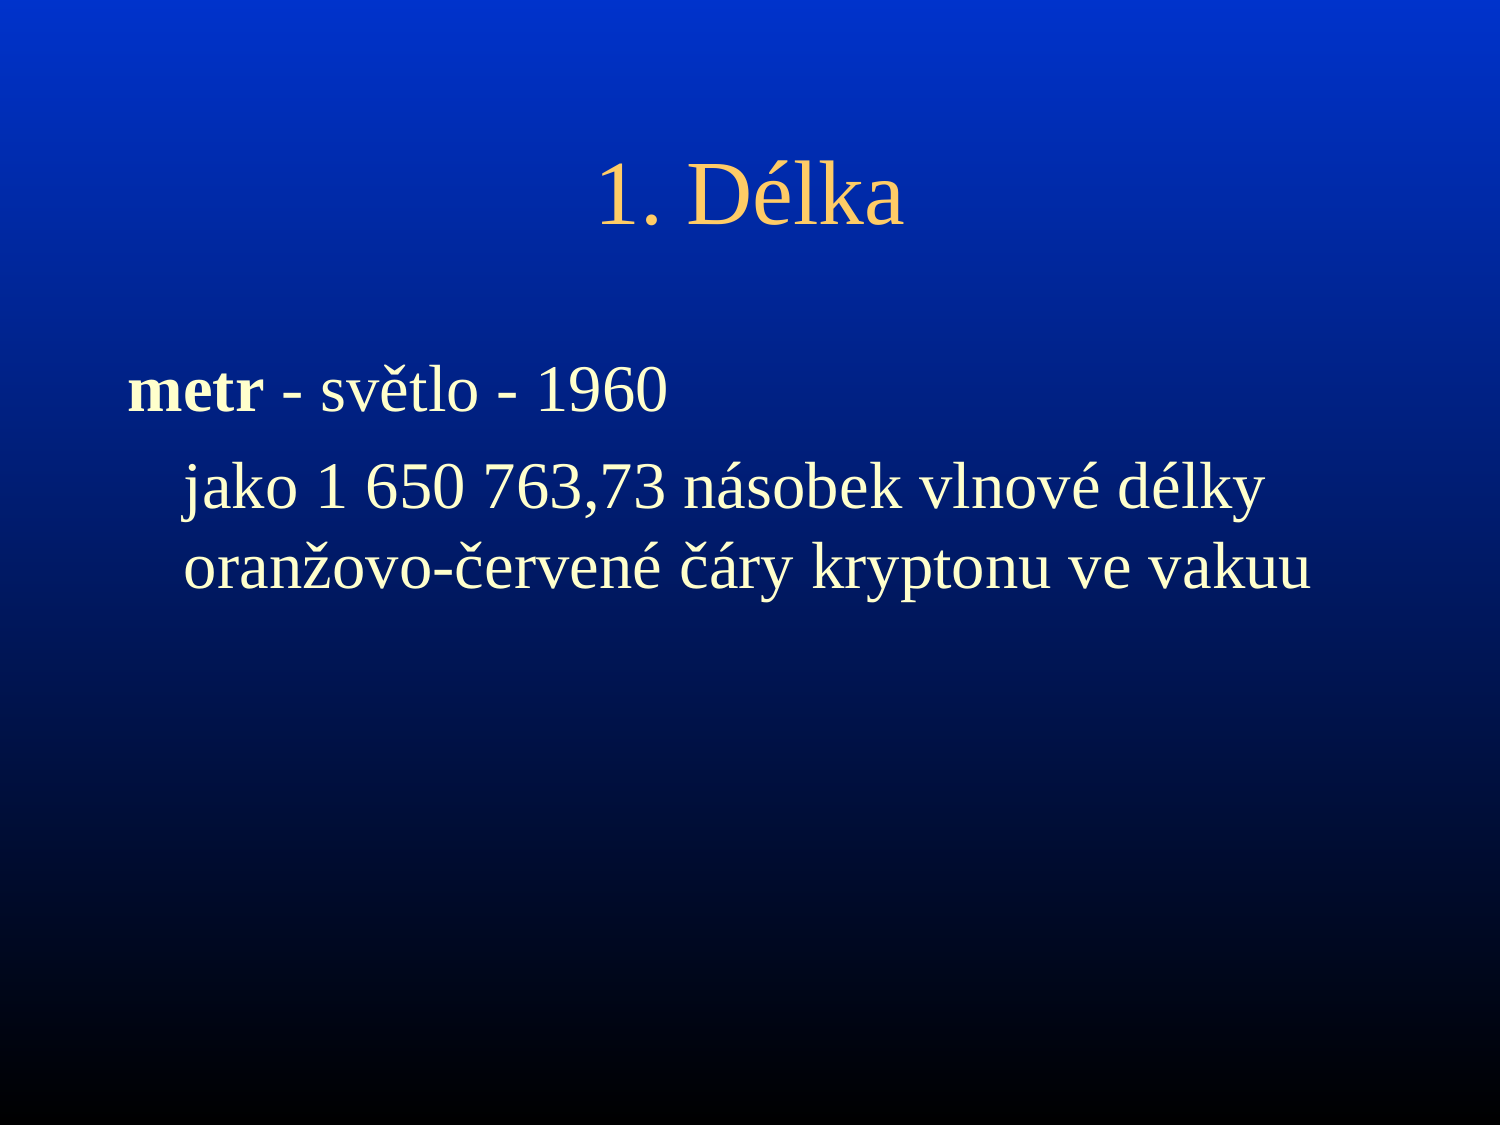

# 1. Délka
metr - světlo - 1960
 	jako 1 650 763,73 násobek vlnové délky oranžovo-červené čáry kryptonu ve vakuu
9